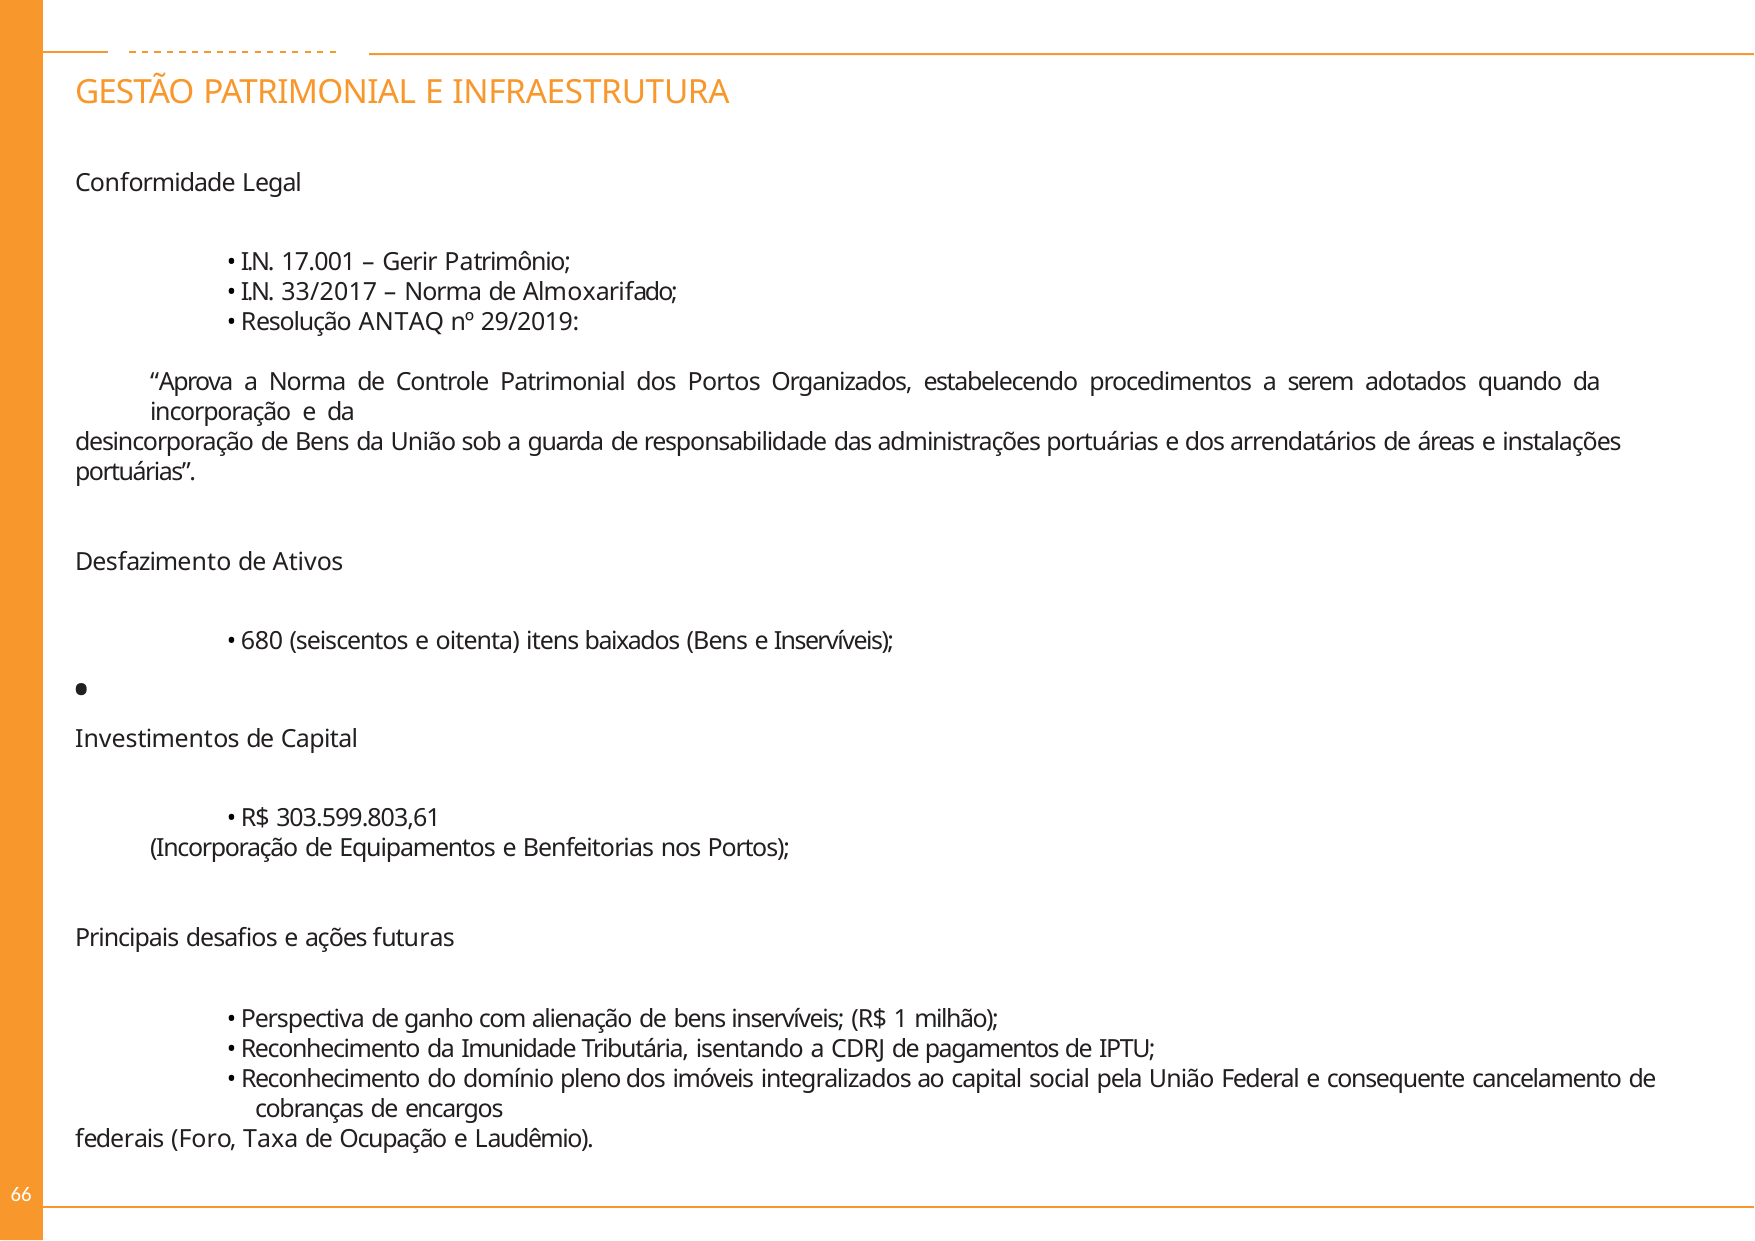

GESTÃO PATRIMONIAL E INFRAESTRUTURA
Conformidade Legal
I.N. 17.001 – Gerir Patrimônio;
I.N. 33/2017 – Norma de Almoxarifado;
Resolução ANTAQ nº 29/2019:
“Aprova a Norma de Controle Patrimonial dos Portos Organizados, estabelecendo procedimentos a serem adotados quando da incorporação e da
desincorporação de Bens da União sob a guarda de responsabilidade das administrações portuárias e dos arrendatários de áreas e instalações portuárias”.
Desfazimento de Ativos
680 (seiscentos e oitenta) itens baixados (Bens e Inservíveis);
Investimentos de Capital
R$ 303.599.803,61
(Incorporação de Equipamentos e Benfeitorias nos Portos);
Principais desafios e ações futuras
Perspectiva de ganho com alienação de bens inservíveis; (R$ 1 milhão);
Reconhecimento da Imunidade Tributária, isentando a CDRJ de pagamentos de IPTU;
Reconhecimento do domínio pleno dos imóveis integralizados ao capital social pela União Federal e consequente cancelamento de cobranças de encargos
federais (Foro, Taxa de Ocupação e Laudêmio).
66